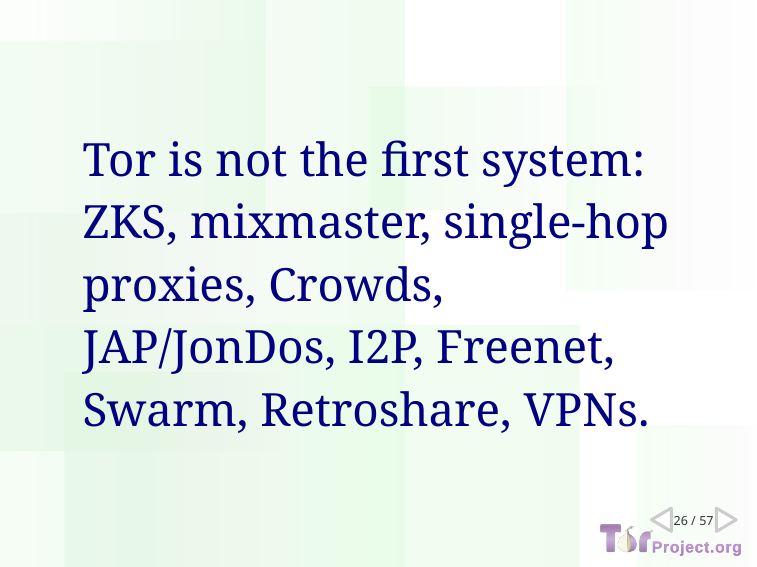

Tor is not the first system: ZKS, mixmaster, single-hop proxies, Crowds, JAP/JonDos, I2P, Freenet, Swarm, Retroshare, VPNs.